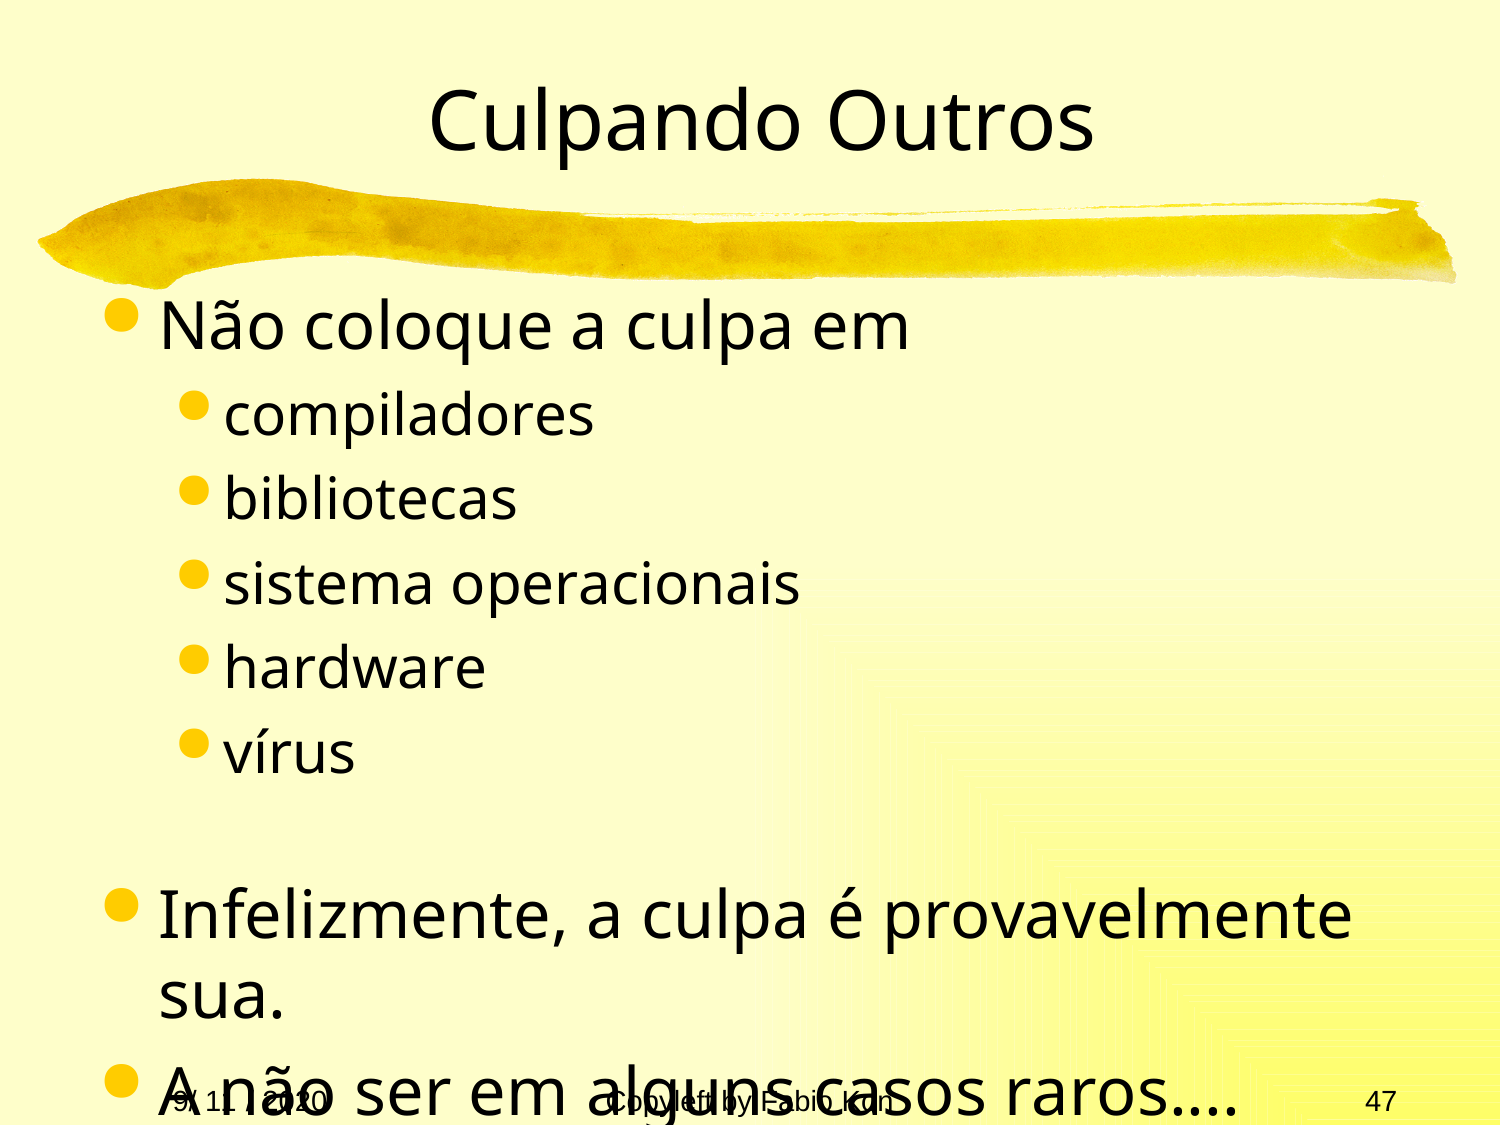

# Culpando Outros
Não coloque a culpa em
compiladores
bibliotecas
sistema operacionais
hardware
vírus
Infelizmente, a culpa é provavelmente sua.
A não ser em alguns casos raros....
ECOOP'99 OOOSW
47